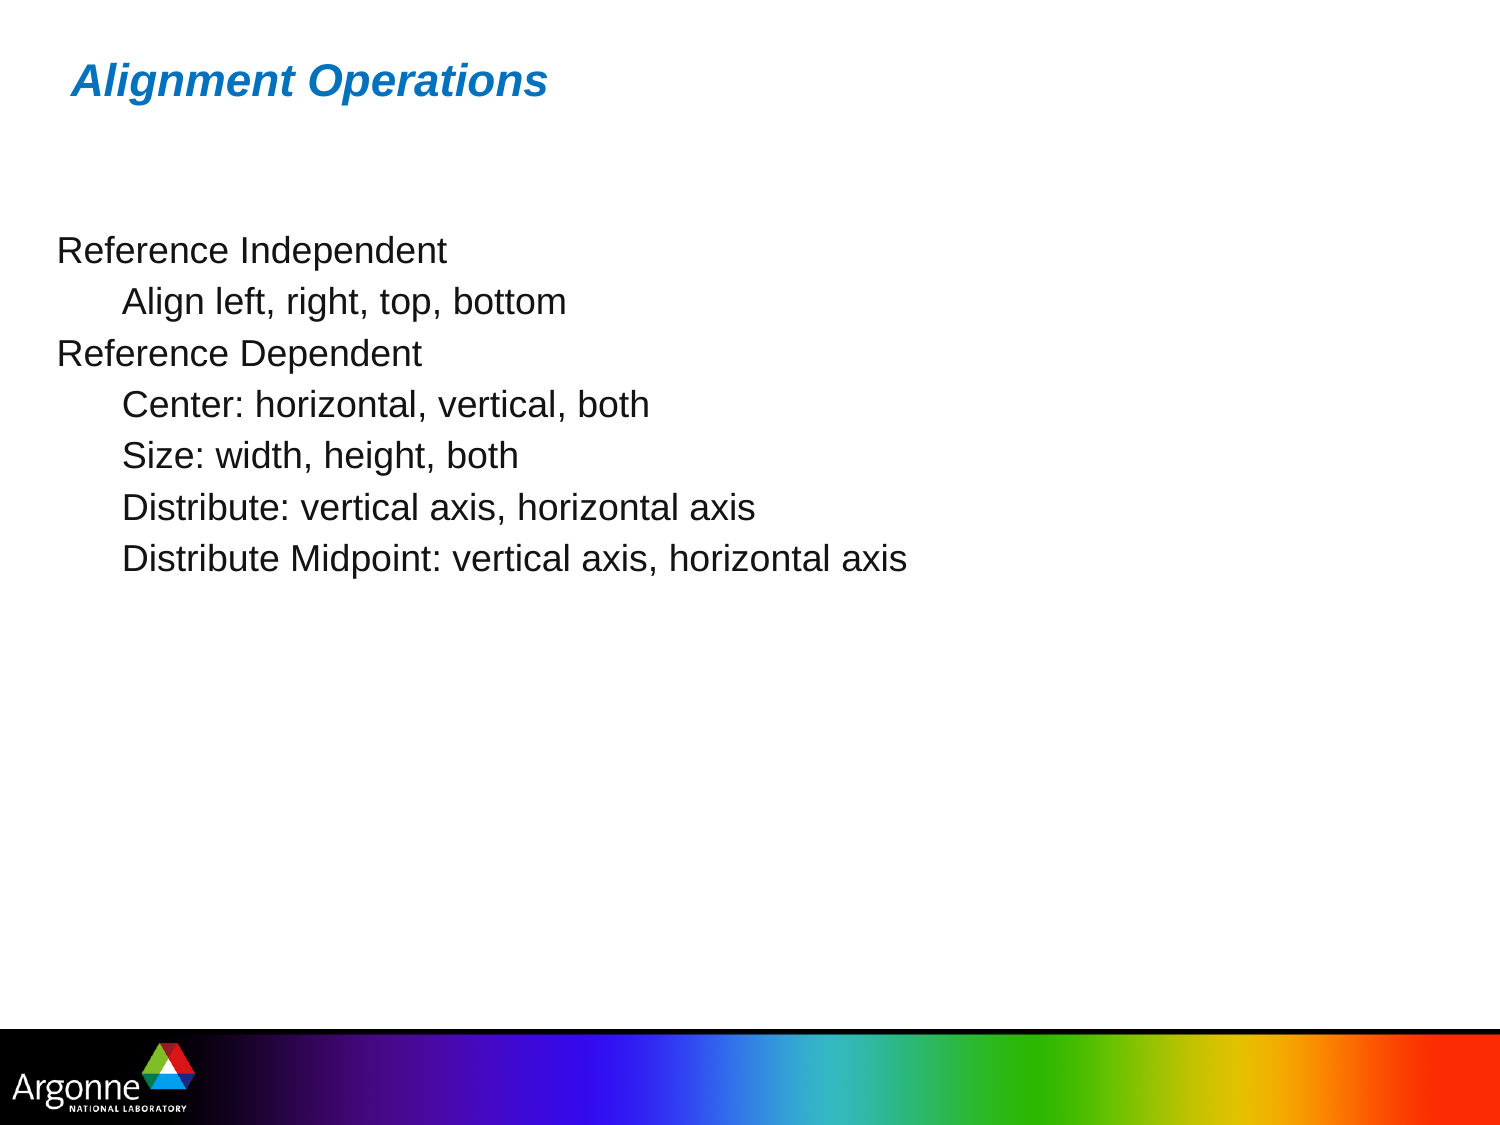

# Alignment Operations
Reference Independent
Align left, right, top, bottom
Reference Dependent
Center: horizontal, vertical, both
Size: width, height, both
Distribute: vertical axis, horizontal axis
Distribute Midpoint: vertical axis, horizontal axis